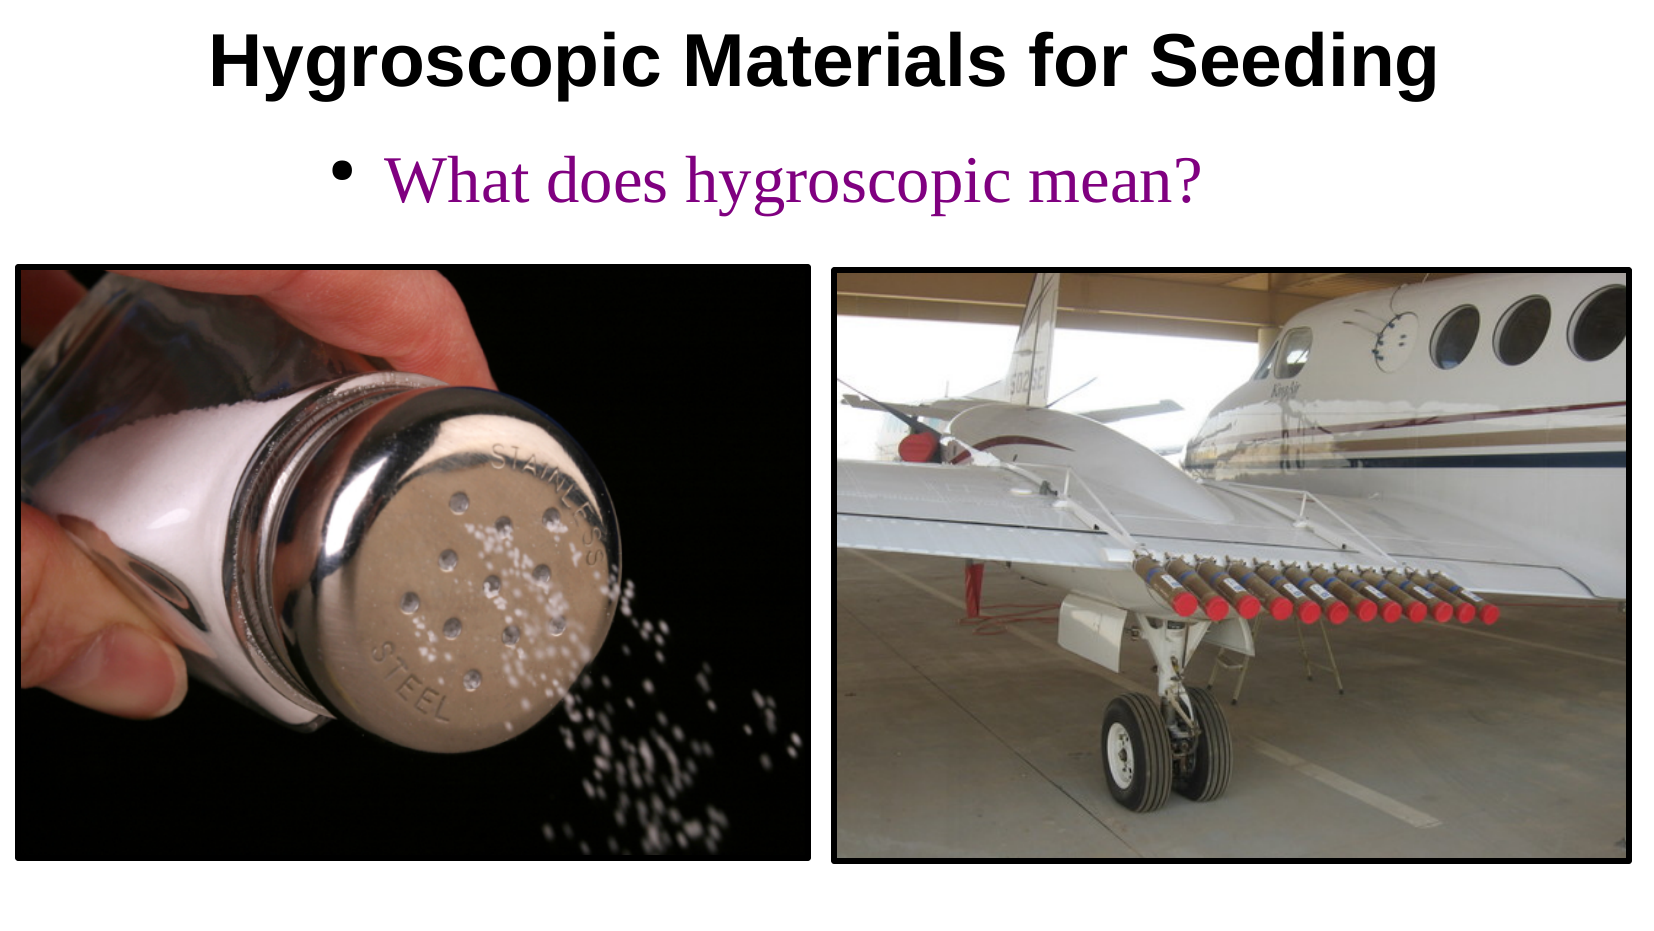

# Hygroscopic Materials for Seeding
 What does hygroscopic mean?